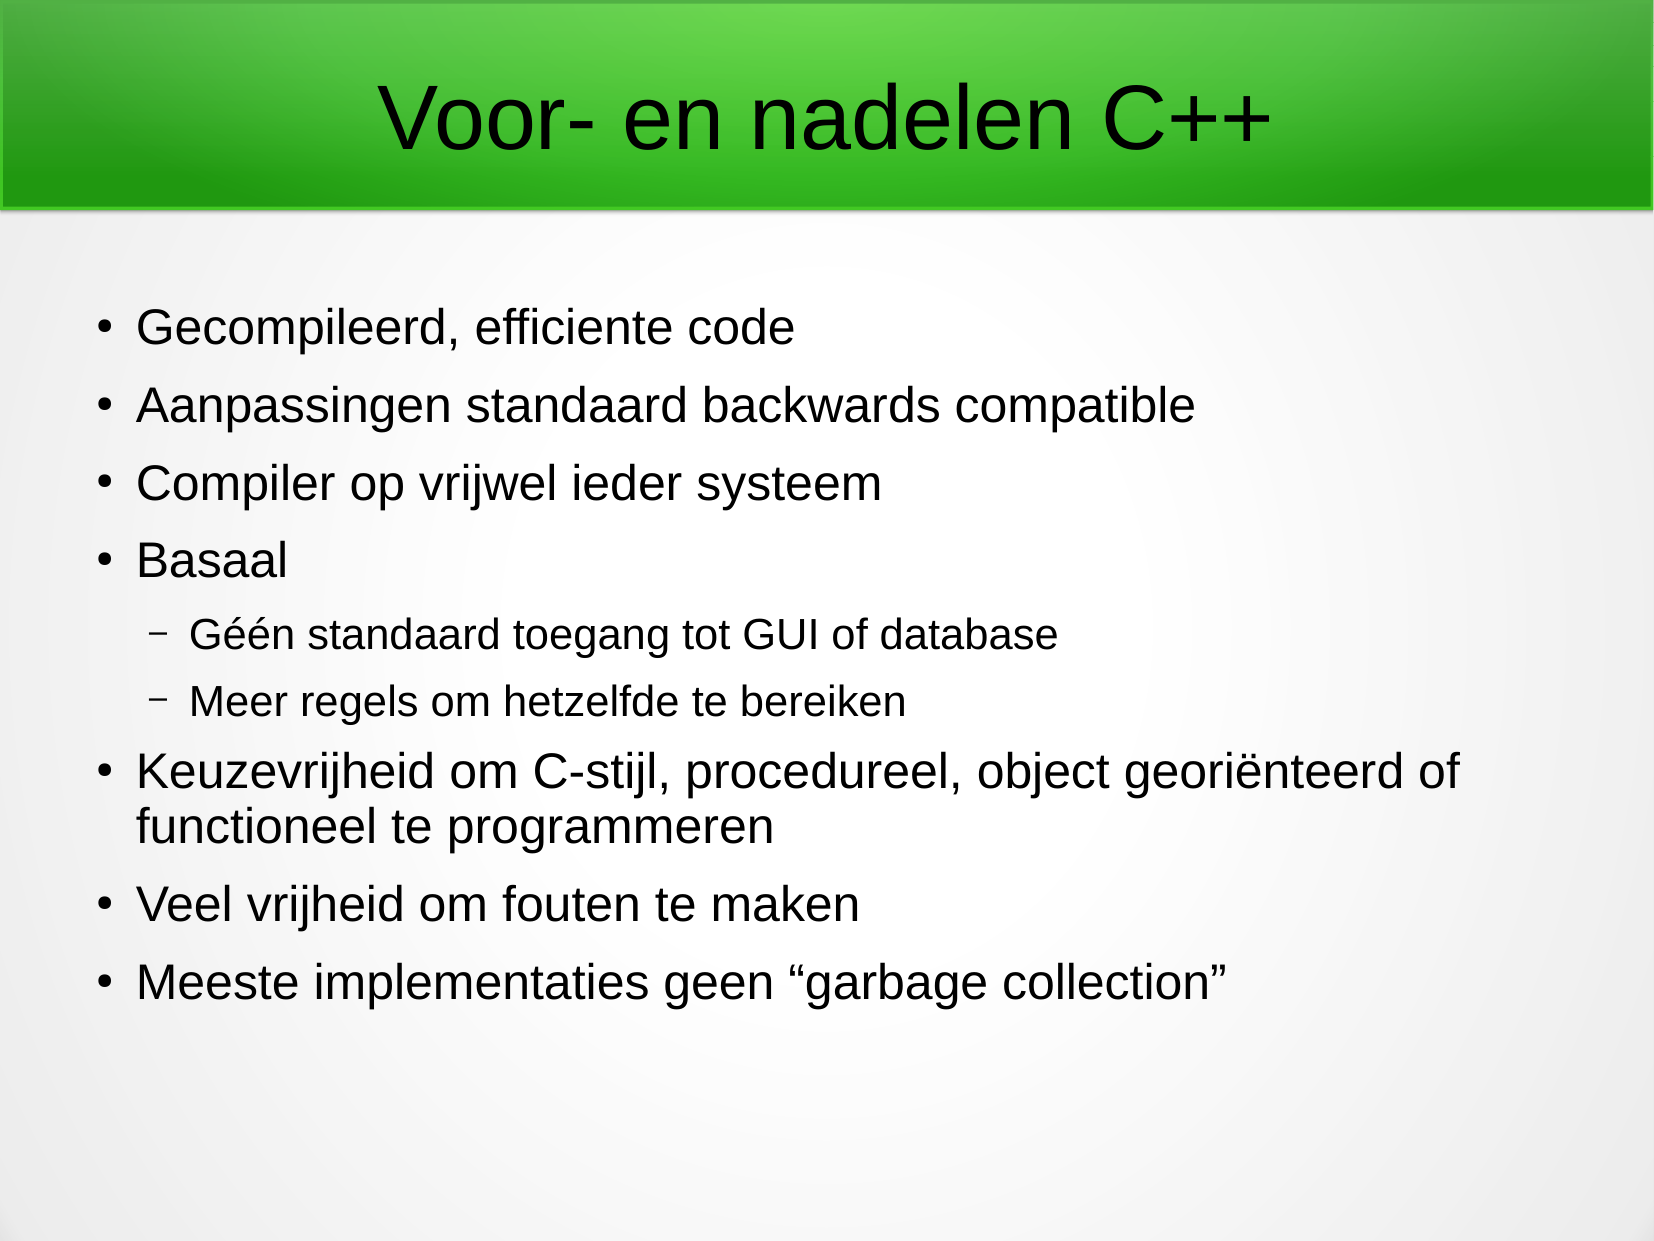

# Voor- en nadelen C++
Gecompileerd, efficiente code
Aanpassingen standaard backwards compatible
Compiler op vrijwel ieder systeem
Basaal
Géén standaard toegang tot GUI of database
Meer regels om hetzelfde te bereiken
Keuzevrijheid om C-stijl, procedureel, object georiënteerd of functioneel te programmeren
Veel vrijheid om fouten te maken
Meeste implementaties geen “garbage collection”